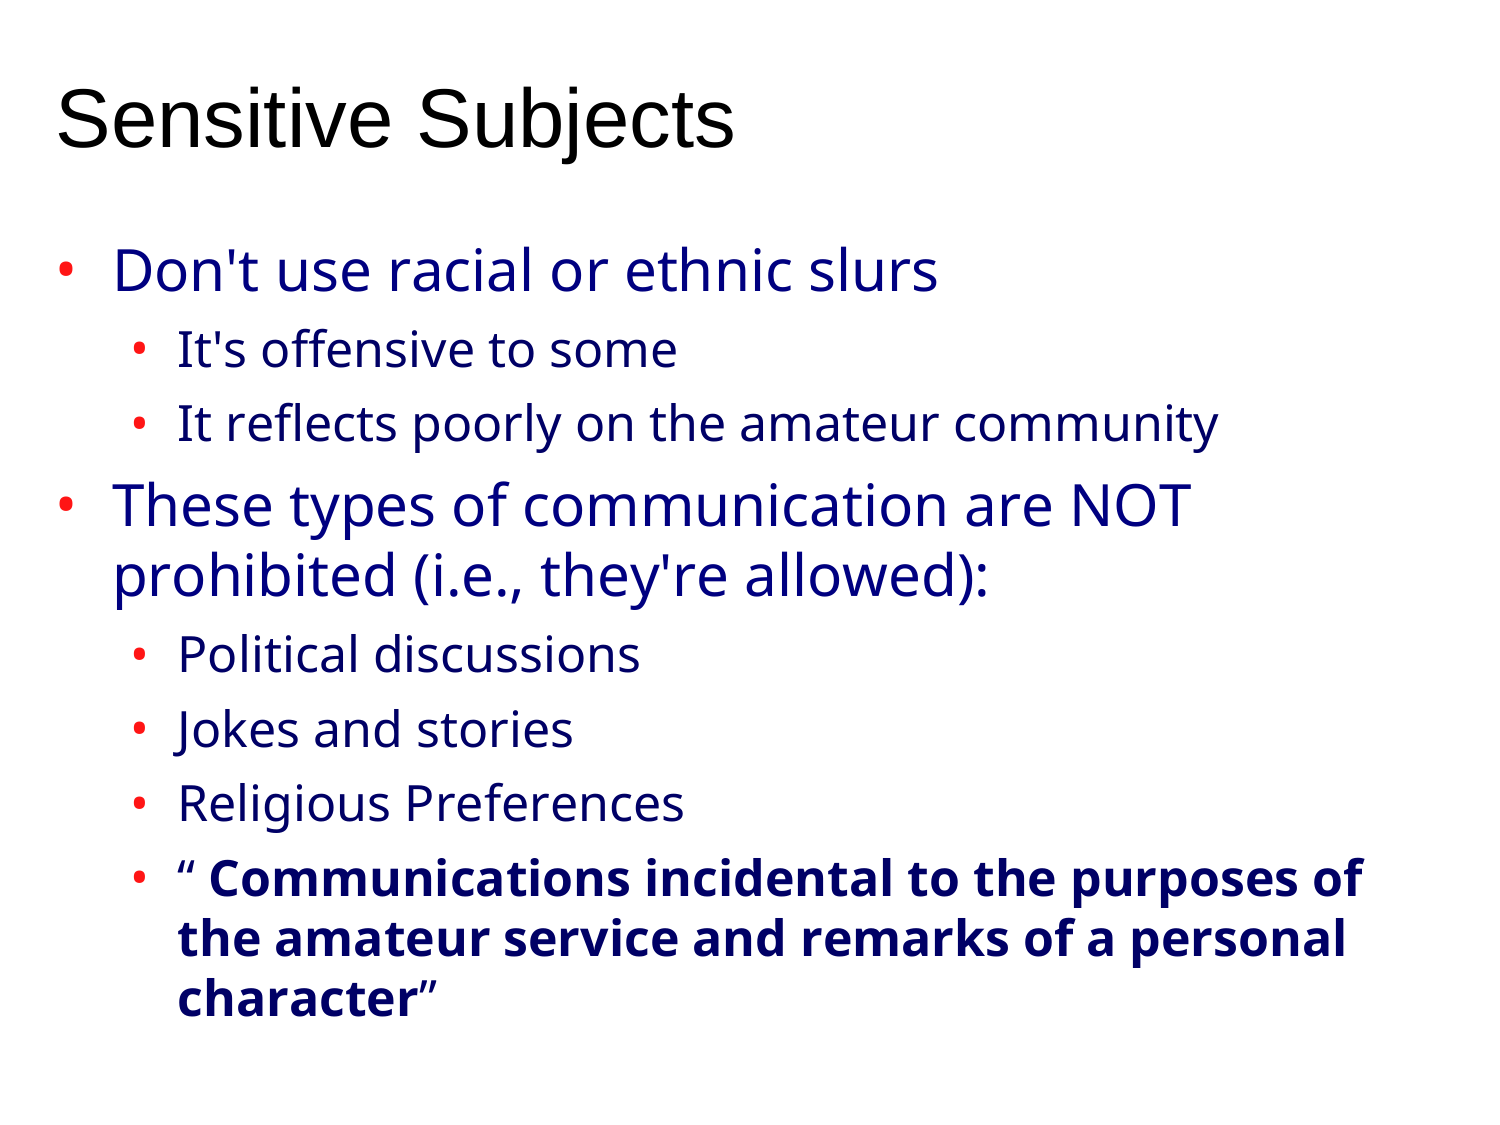

# Sensitive Subjects
Don't use racial or ethnic slurs
It's offensive to some
It reflects poorly on the amateur community
These types of communication are NOT prohibited (i.e., they're allowed):
Political discussions
Jokes and stories
Religious Preferences
“ Communications incidental to the purposes of the amateur service and remarks of a personal character”